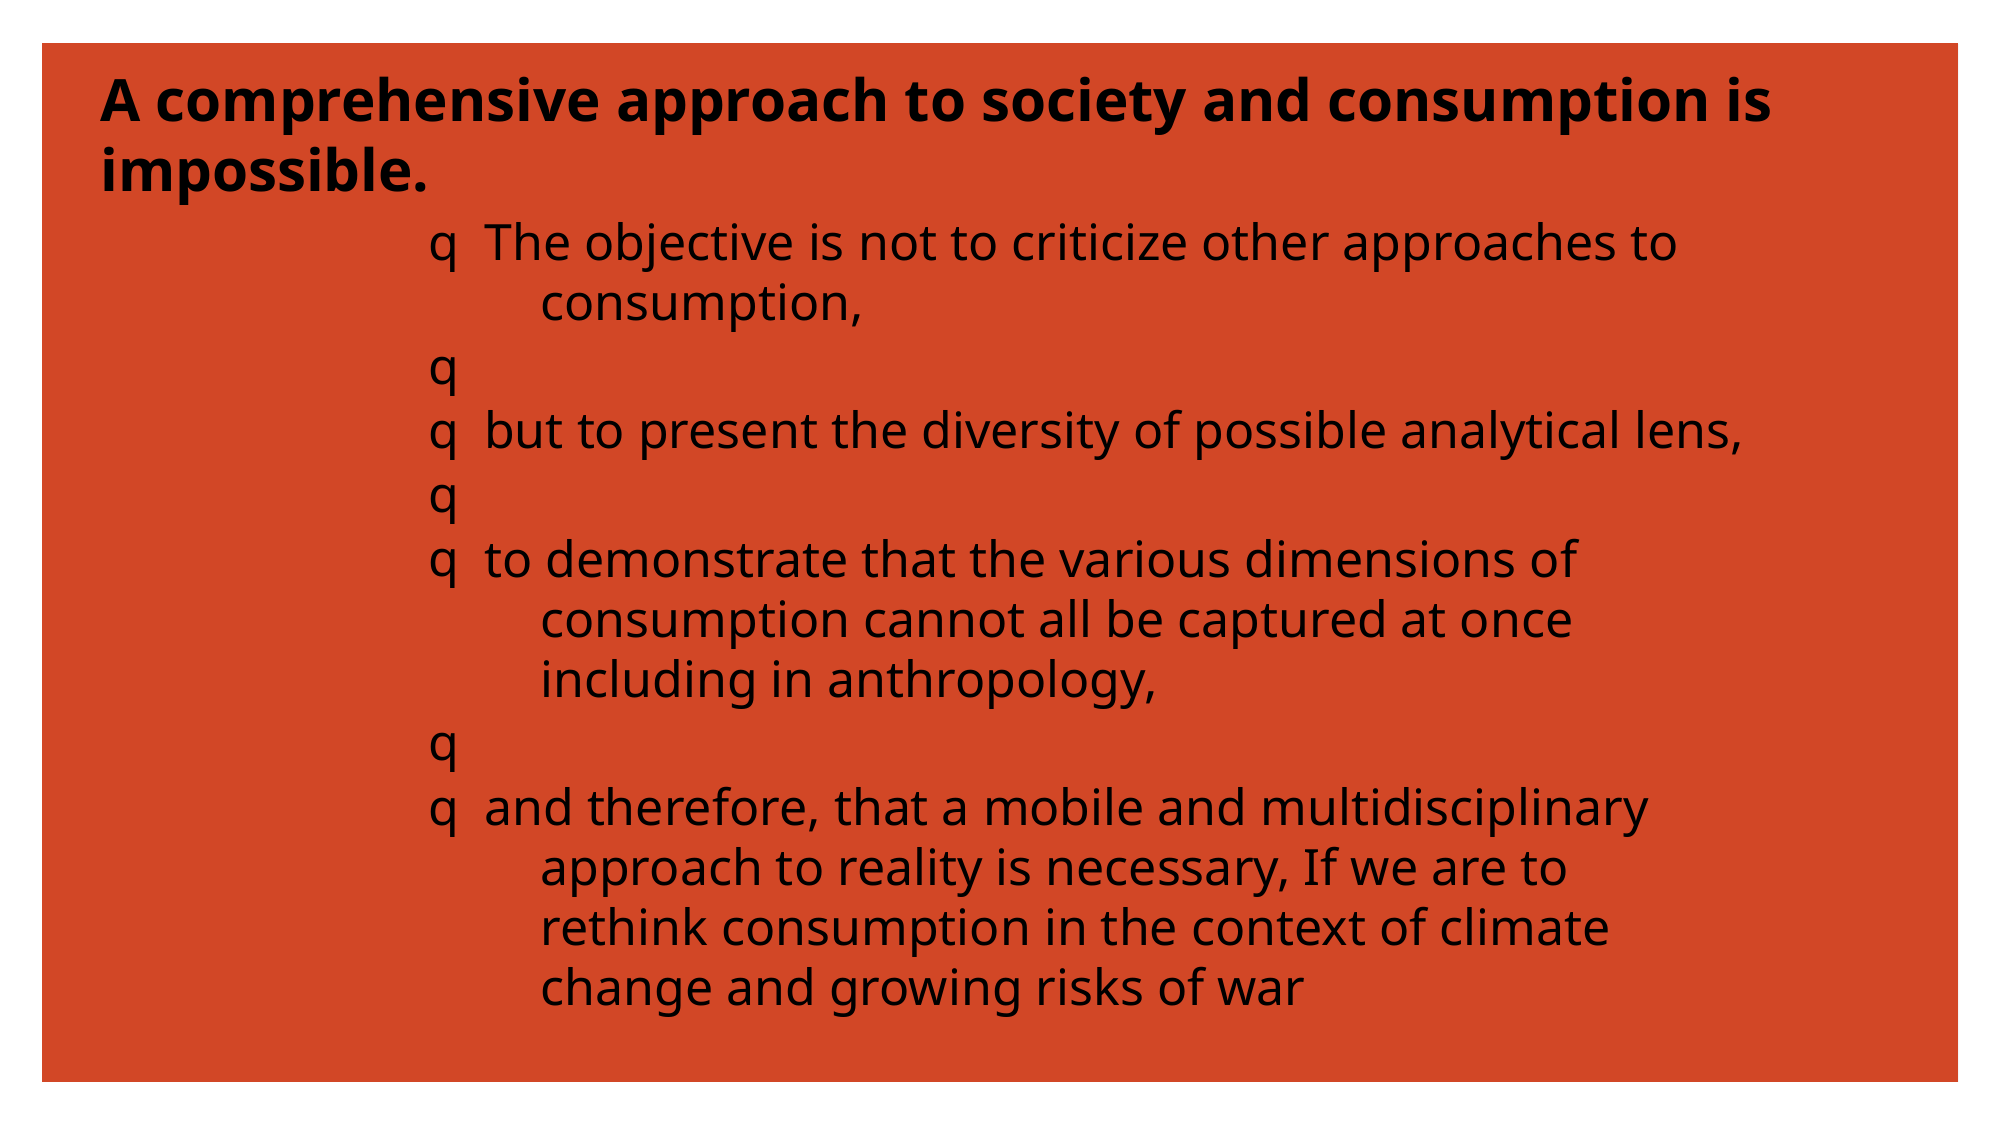

# A comprehensive approach to society and consumption is impossible.
The objective is not to criticize other approaches to consumption,
but to present the diversity of possible analytical lens,
to demonstrate that the various dimensions of consumption cannot all be captured at once including in anthropology,
and therefore, that a mobile and multidisciplinary approach to reality is necessary, If we are to rethink consumption in the context of climate change and growing risks of war